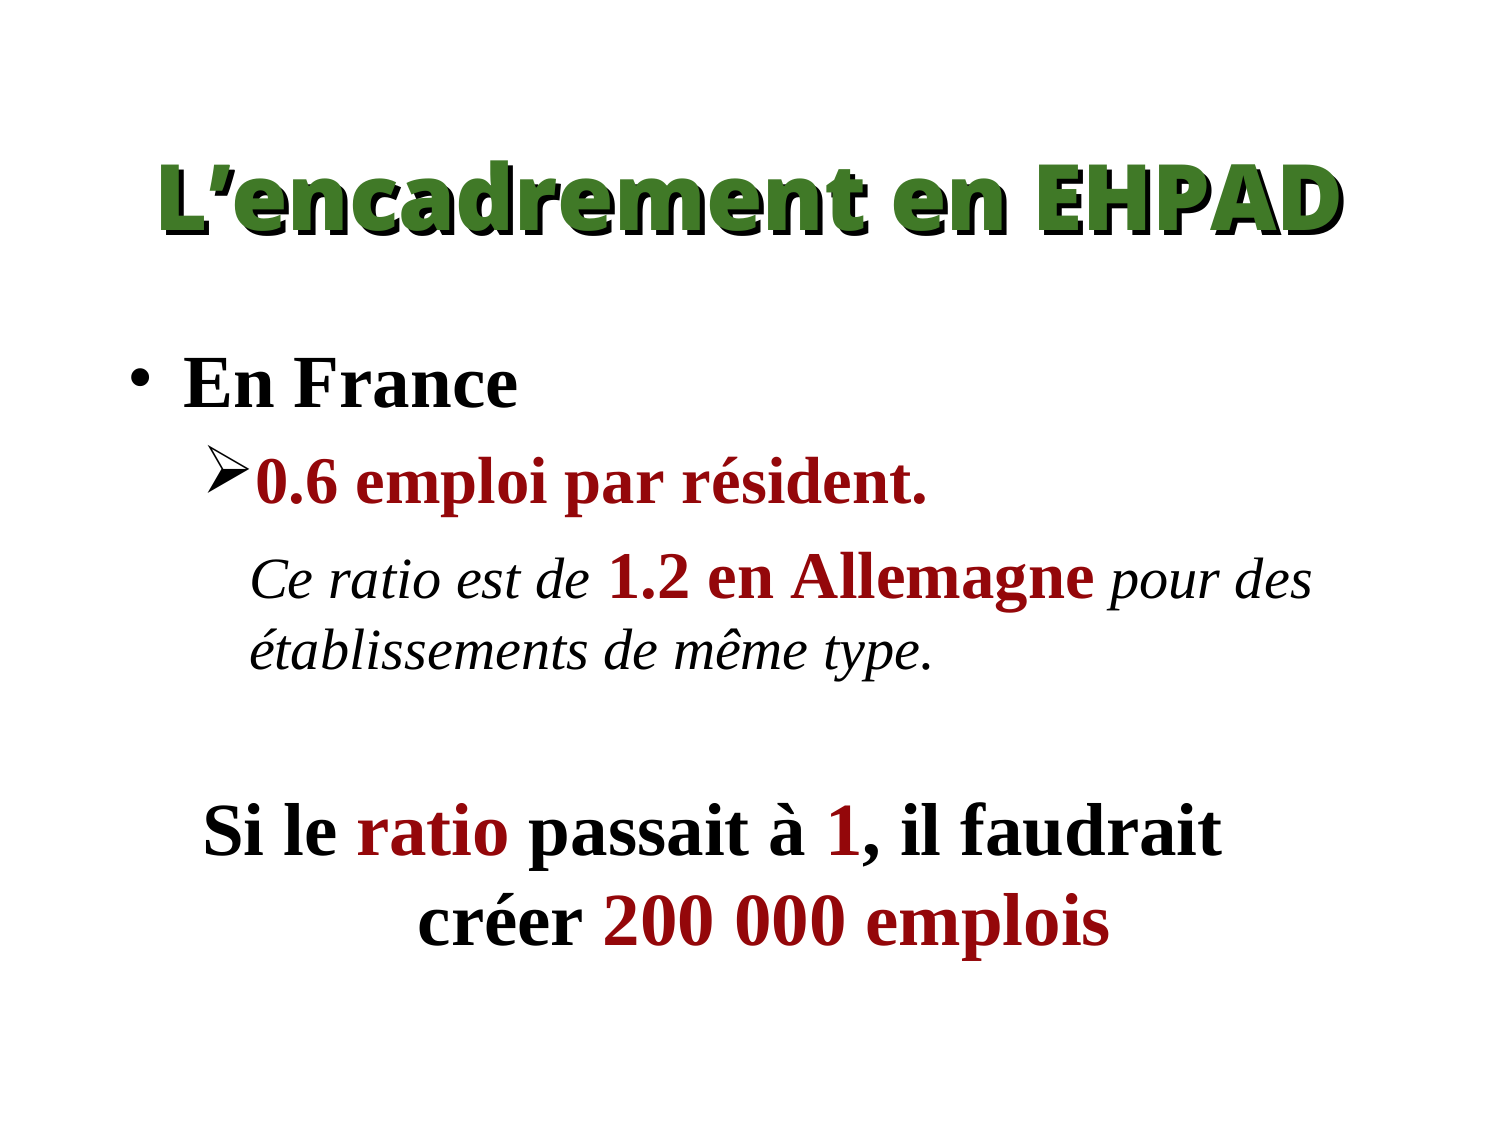

# L’encadrement en EHPAD
En France
0.6 emploi par résident.
Ce ratio est de 1.2 en Allemagne pour des établissements de même type.
Si le ratio passait à 1, il faudrait créer 200 000 emplois